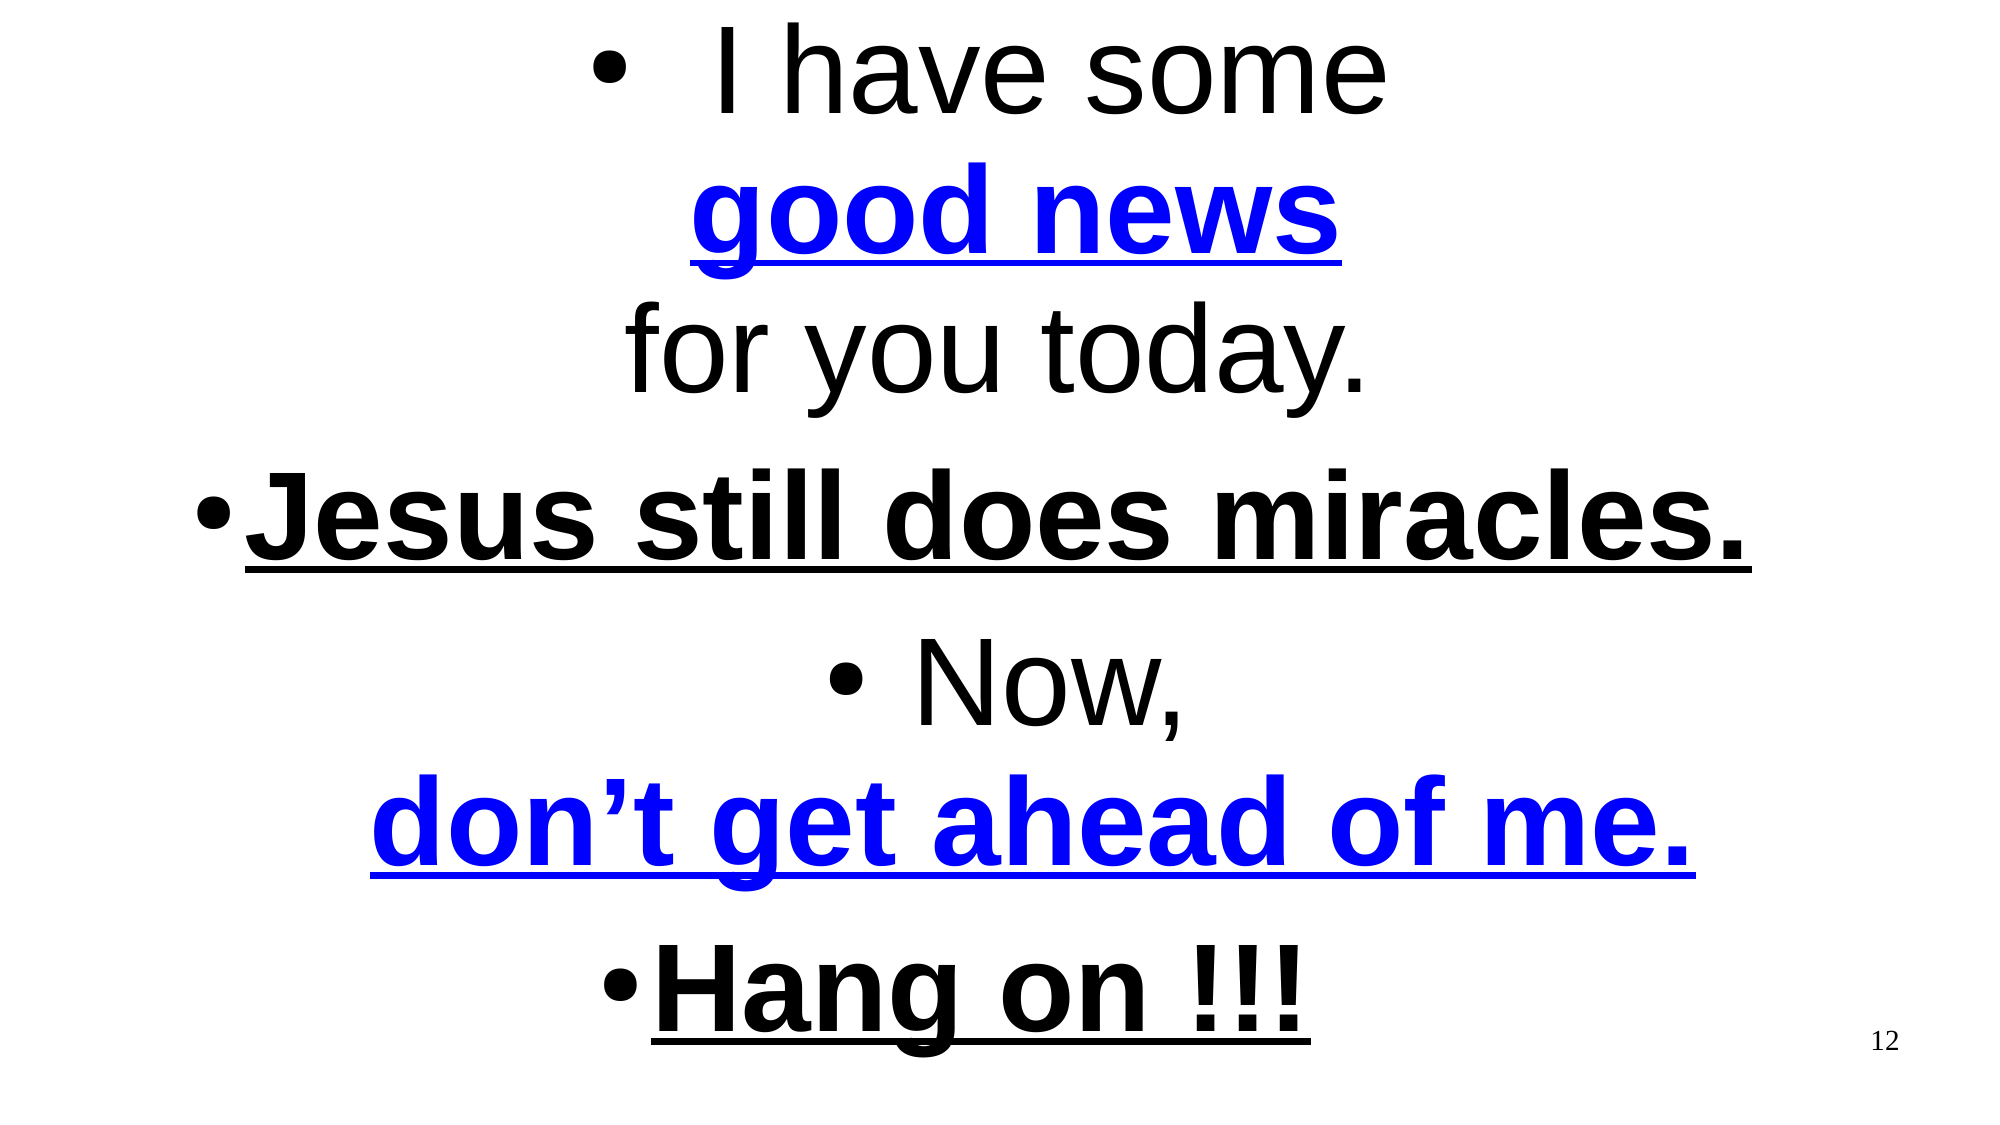

# I have some good news for you today.
Jesus still does miracles.
 Now,
don’t get ahead of me.
Hang on !!!
12